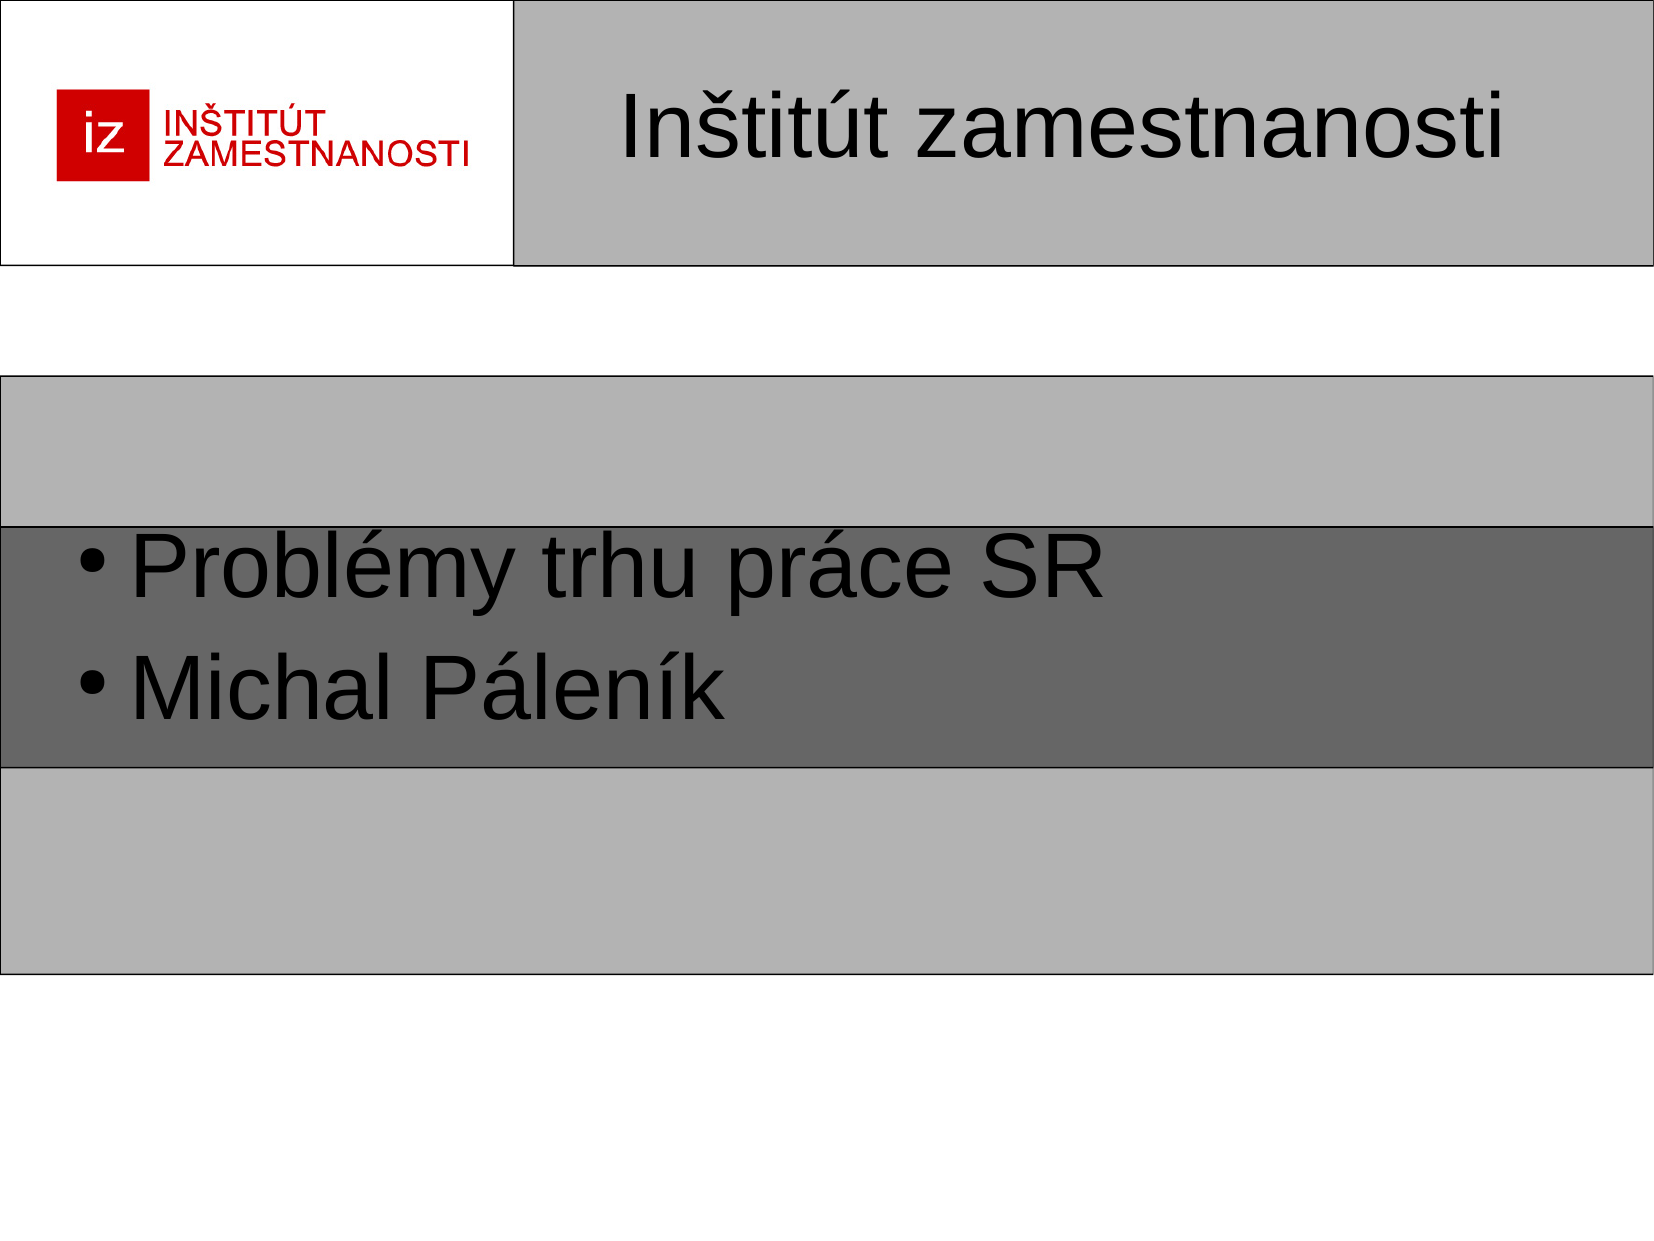

# Inštitút zamestnanosti
Problémy trhu práce SR
Michal Páleník